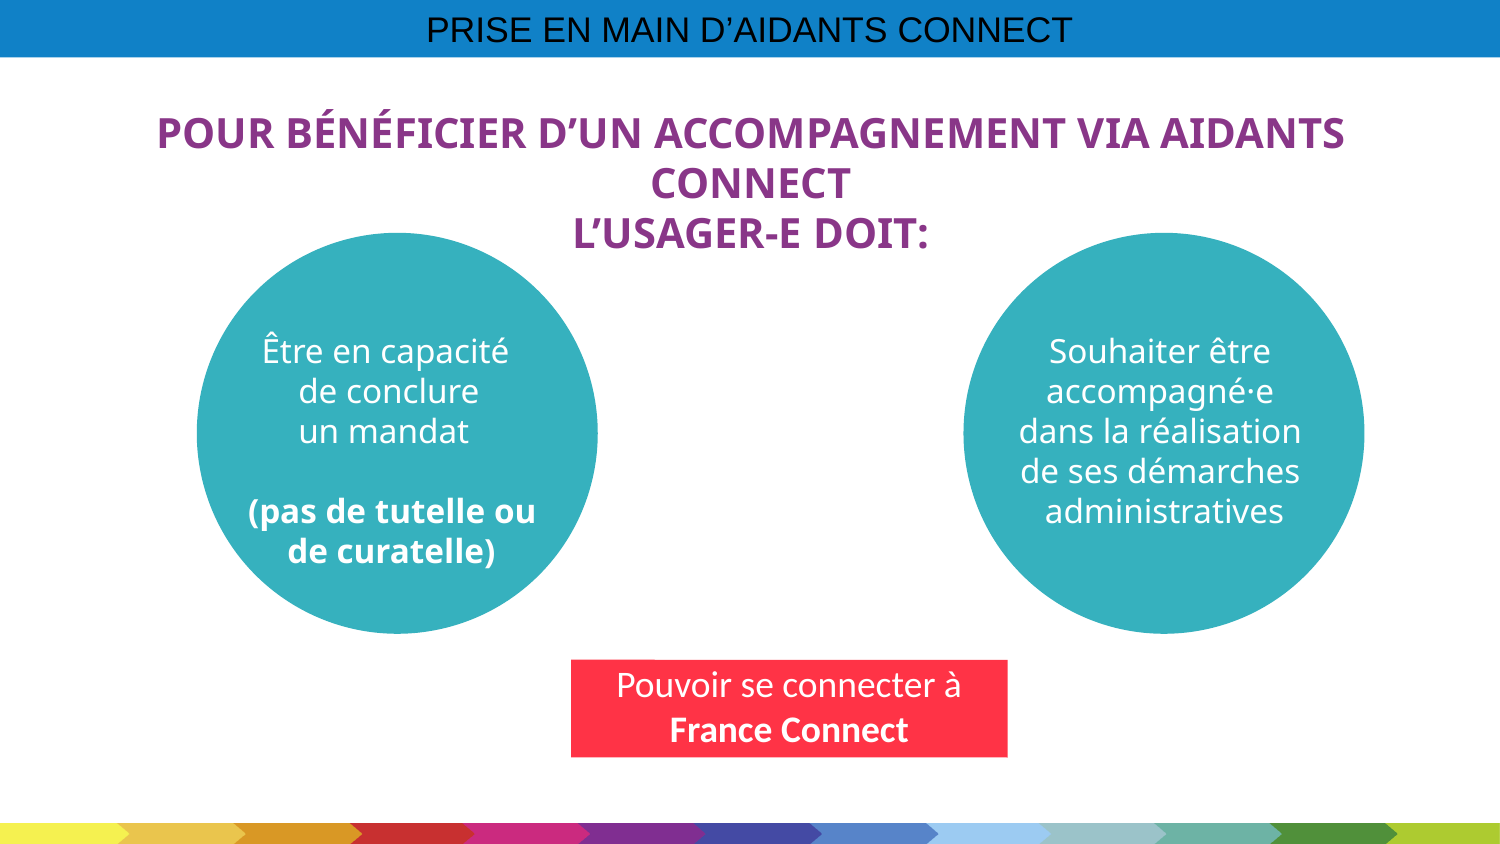

# PRISE EN MAIN D’AIDANTS CONNECT
POUR BÉNÉFICIER D’UN ACCOMPAGNEMENT VIA AIDANTS CONNECT
L’USAGER-E DOIT:
Être en capacité de conclure un mandat
(pas de tutelle ou de curatelle)
Souhaiter être accompagné·e dans la réalisation de ses démarches administratives
Pouvoir se connecter à France Connect